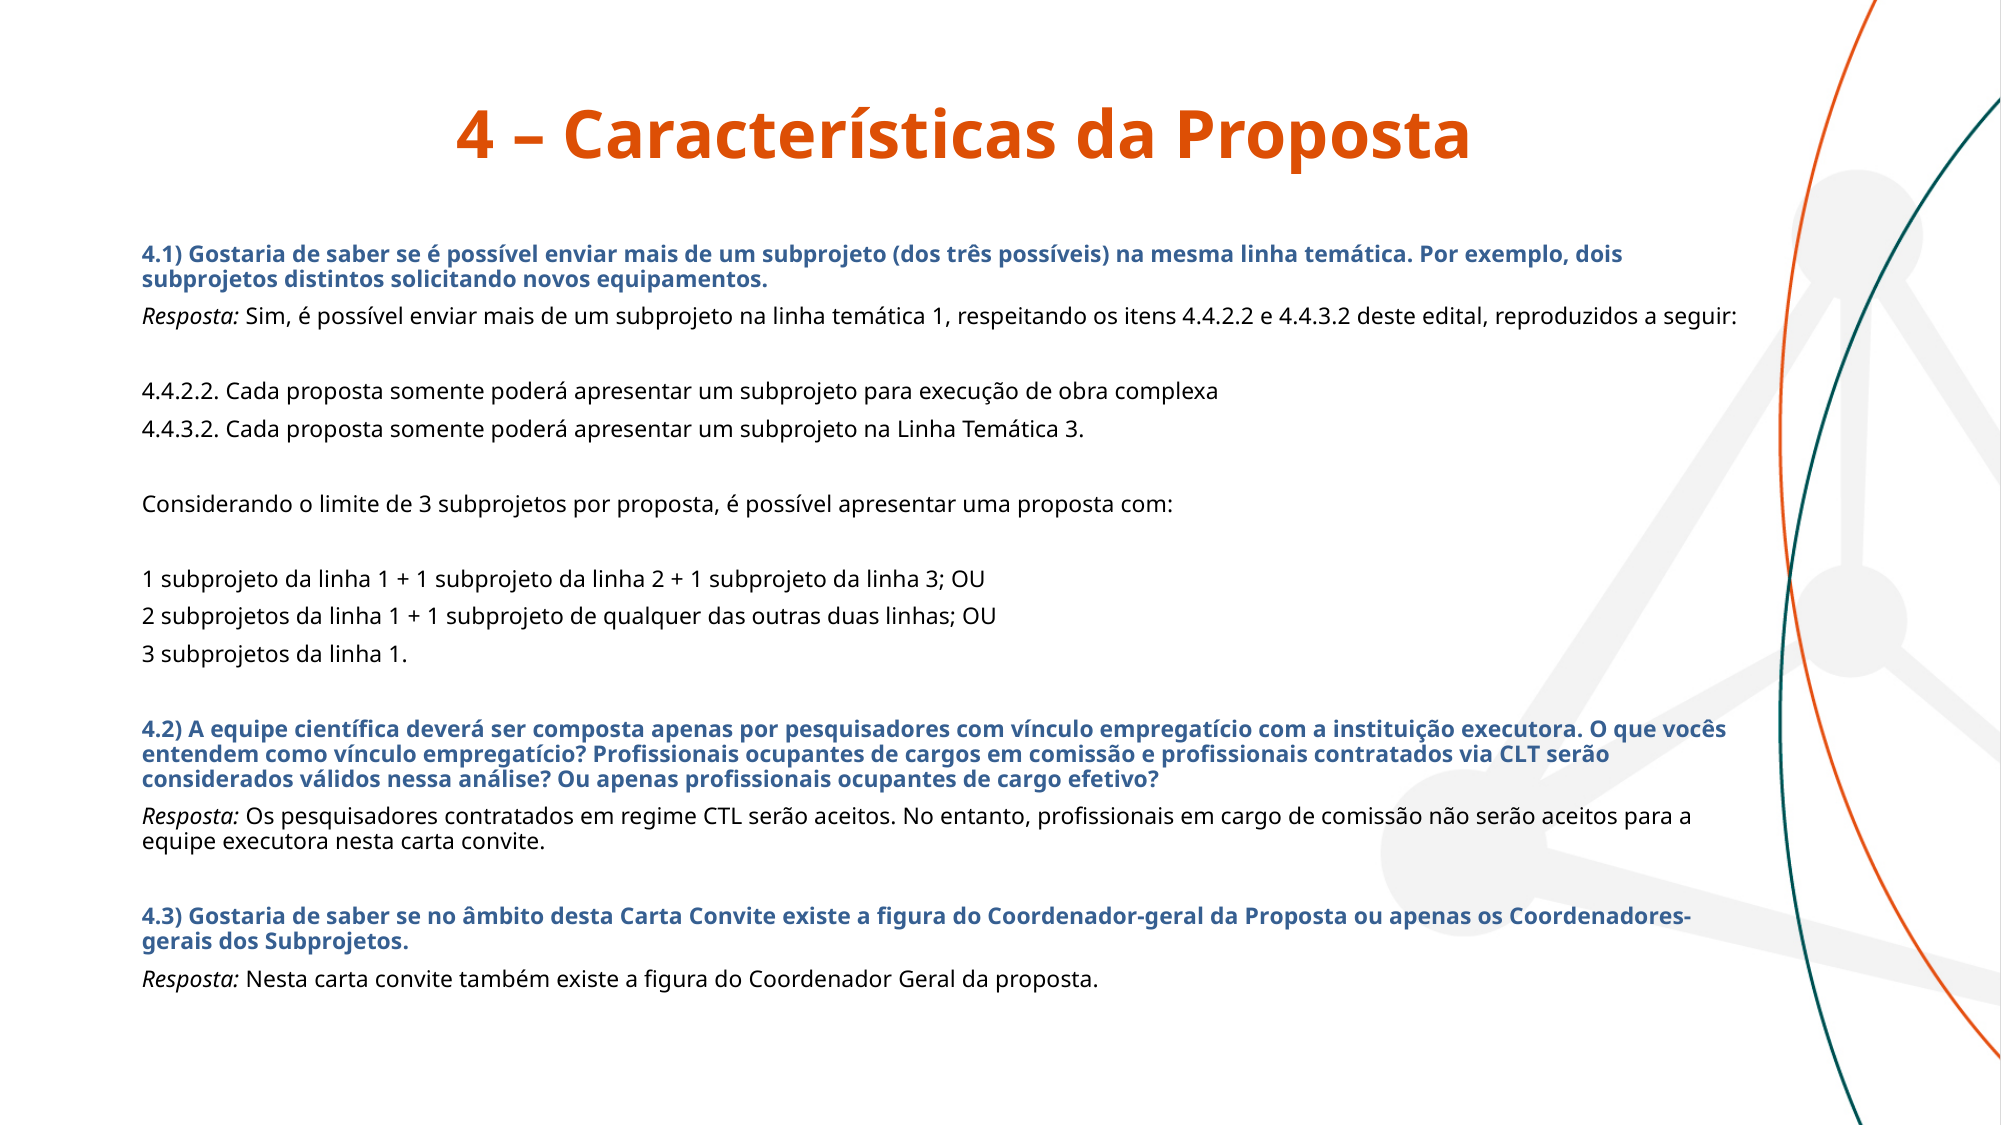

4 – Características da Proposta
4.1) Gostaria de saber se é possível enviar mais de um subprojeto (dos três possíveis) na mesma linha temática. Por exemplo, dois subprojetos distintos solicitando novos equipamentos.
Resposta: Sim, é possível enviar mais de um subprojeto na linha temática 1, respeitando os itens 4.4.2.2 e 4.4.3.2 deste edital, reproduzidos a seguir:
4.4.2.2. Cada proposta somente poderá apresentar um subprojeto para execução de obra complexa
4.4.3.2. Cada proposta somente poderá apresentar um subprojeto na Linha Temática 3.
Considerando o limite de 3 subprojetos por proposta, é possível apresentar uma proposta com:
1 subprojeto da linha 1 + 1 subprojeto da linha 2 + 1 subprojeto da linha 3; OU
2 subprojetos da linha 1 + 1 subprojeto de qualquer das outras duas linhas; OU
3 subprojetos da linha 1.
4.2) A equipe científica deverá ser composta apenas por pesquisadores com vínculo empregatício com a instituição executora. O que vocês entendem como vínculo empregatício? Profissionais ocupantes de cargos em comissão e profissionais contratados via CLT serão considerados válidos nessa análise? Ou apenas profissionais ocupantes de cargo efetivo?
Resposta: Os pesquisadores contratados em regime CTL serão aceitos. No entanto, profissionais em cargo de comissão não serão aceitos para a equipe executora nesta carta convite.
4.3) Gostaria de saber se no âmbito desta Carta Convite existe a figura do Coordenador-geral da Proposta ou apenas os Coordenadores-gerais dos Subprojetos.
Resposta: Nesta carta convite também existe a figura do Coordenador Geral da proposta.